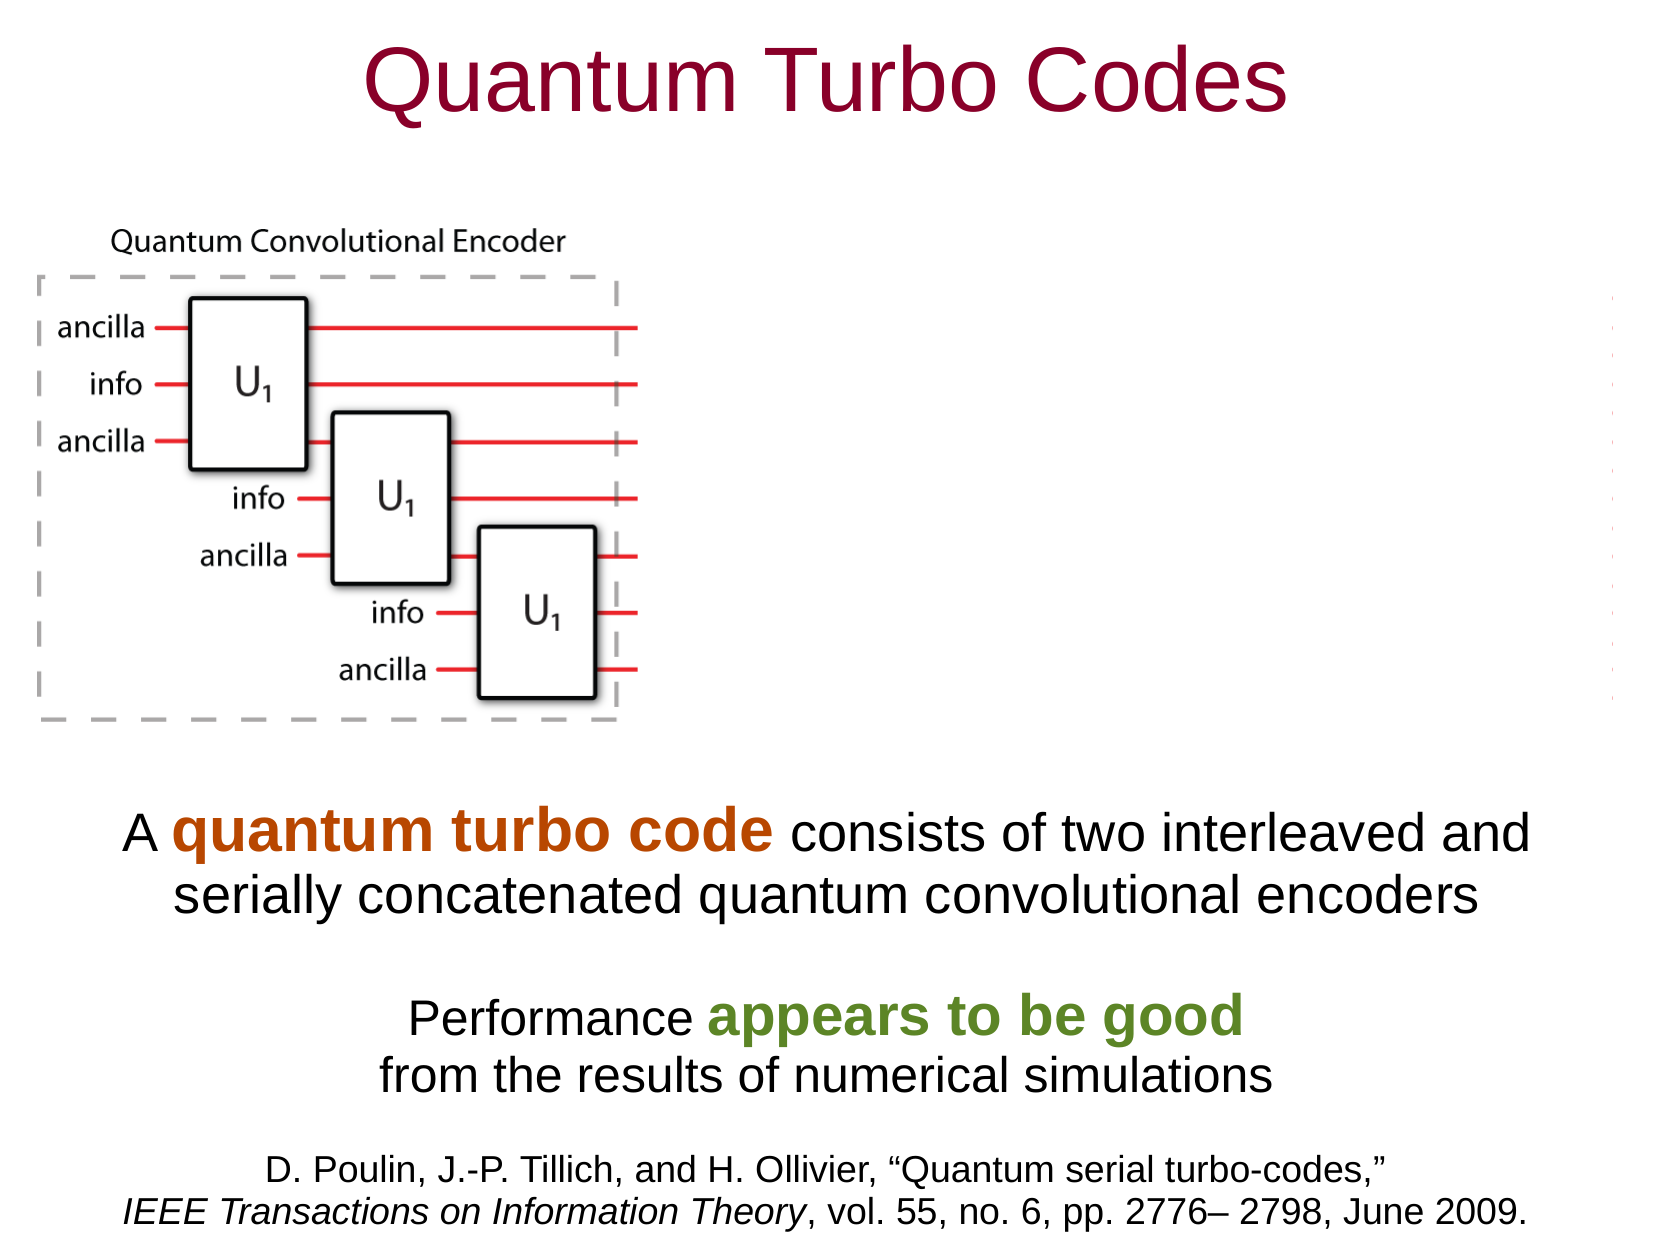

# Quantum Turbo Codes
A quantum turbo code consists of two interleaved and
serially concatenated quantum convolutional encoders
Performance appears to be good
from the results of numerical simulations
D. Poulin, J.-P. Tillich, and H. Ollivier, “Quantum serial turbo-codes,”
IEEE Transactions on Information Theory, vol. 55, no. 6, pp. 2776– 2798, June 2009.